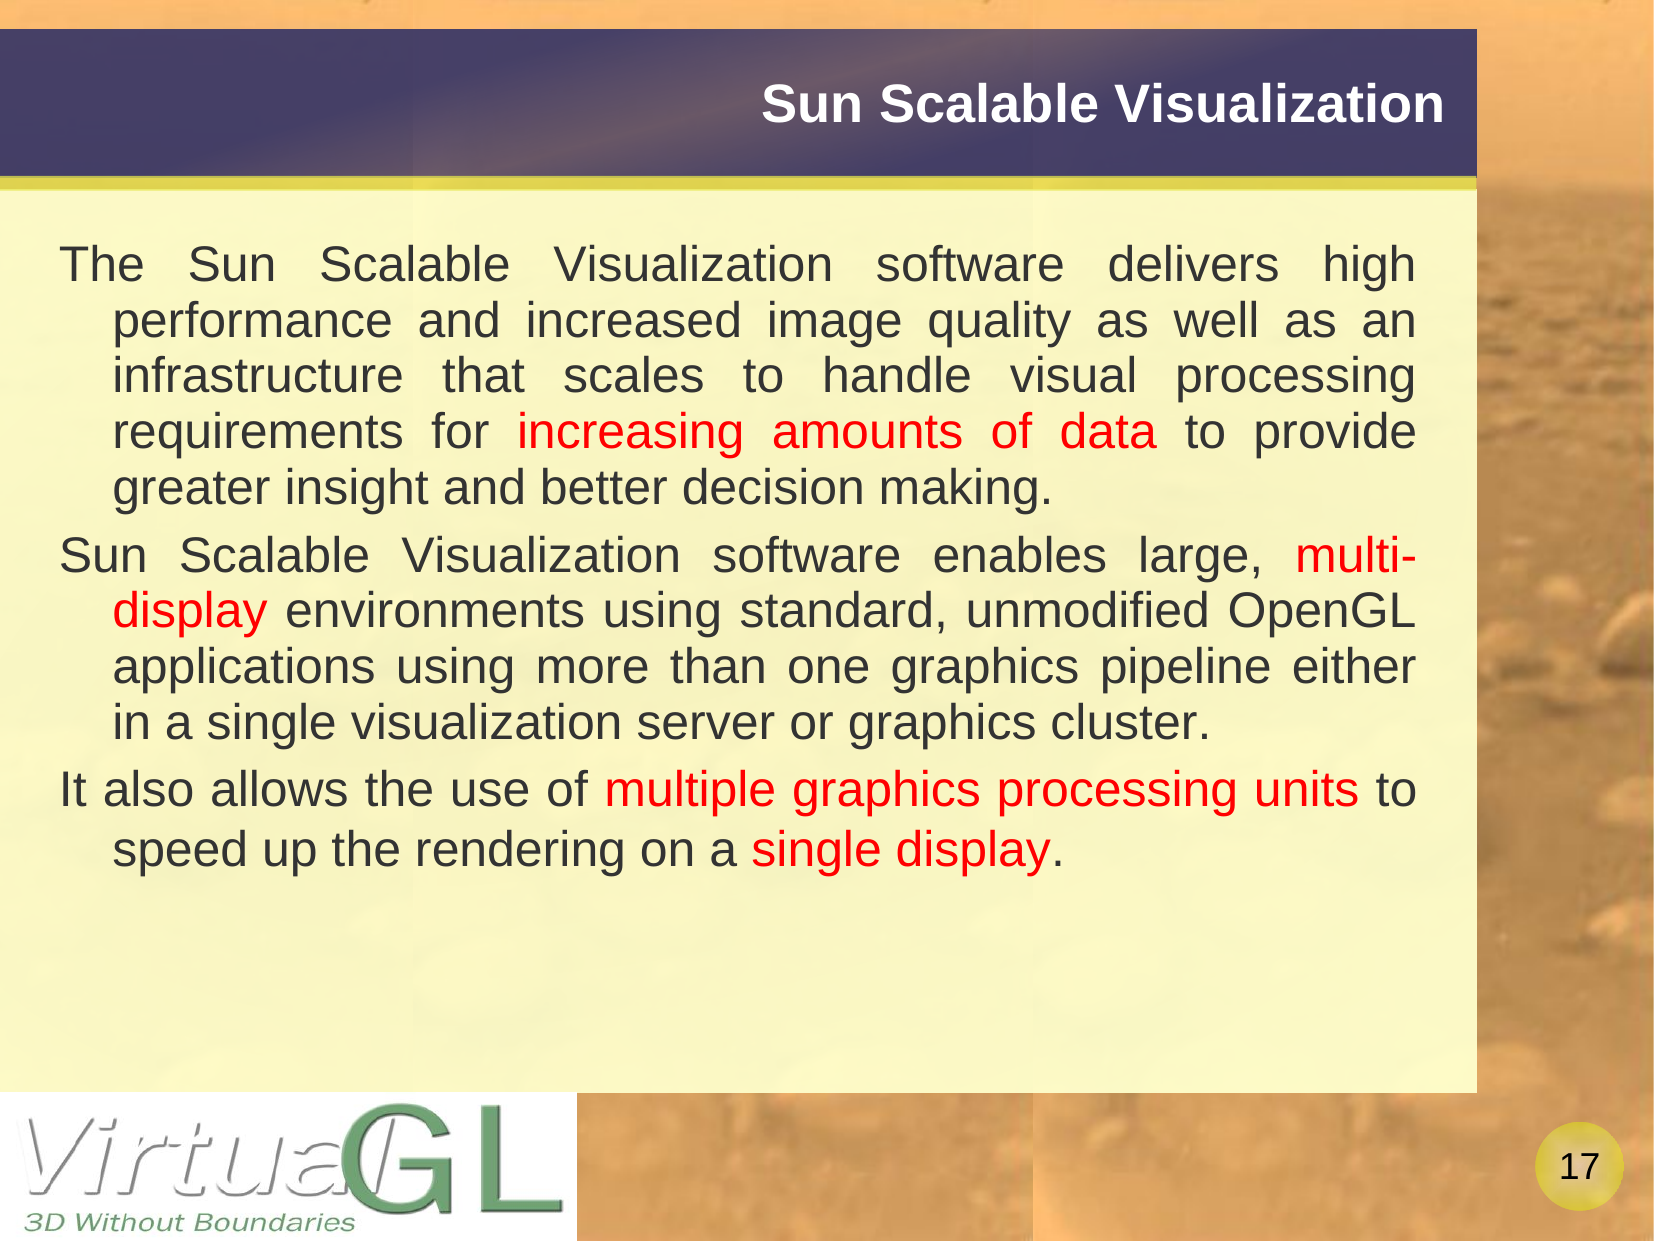

# Sun Scalable Visualization
The Sun Scalable Visualization software delivers high performance and increased image quality as well as an infrastructure that scales to handle visual processing requirements for increasing amounts of data to provide greater insight and better decision making.
Sun Scalable Visualization software enables large, multi-display environments using standard, unmodified OpenGL applications using more than one graphics pipeline either in a single visualization server or graphics cluster.
It also allows the use of multiple graphics processing units to speed up the rendering on a single display.